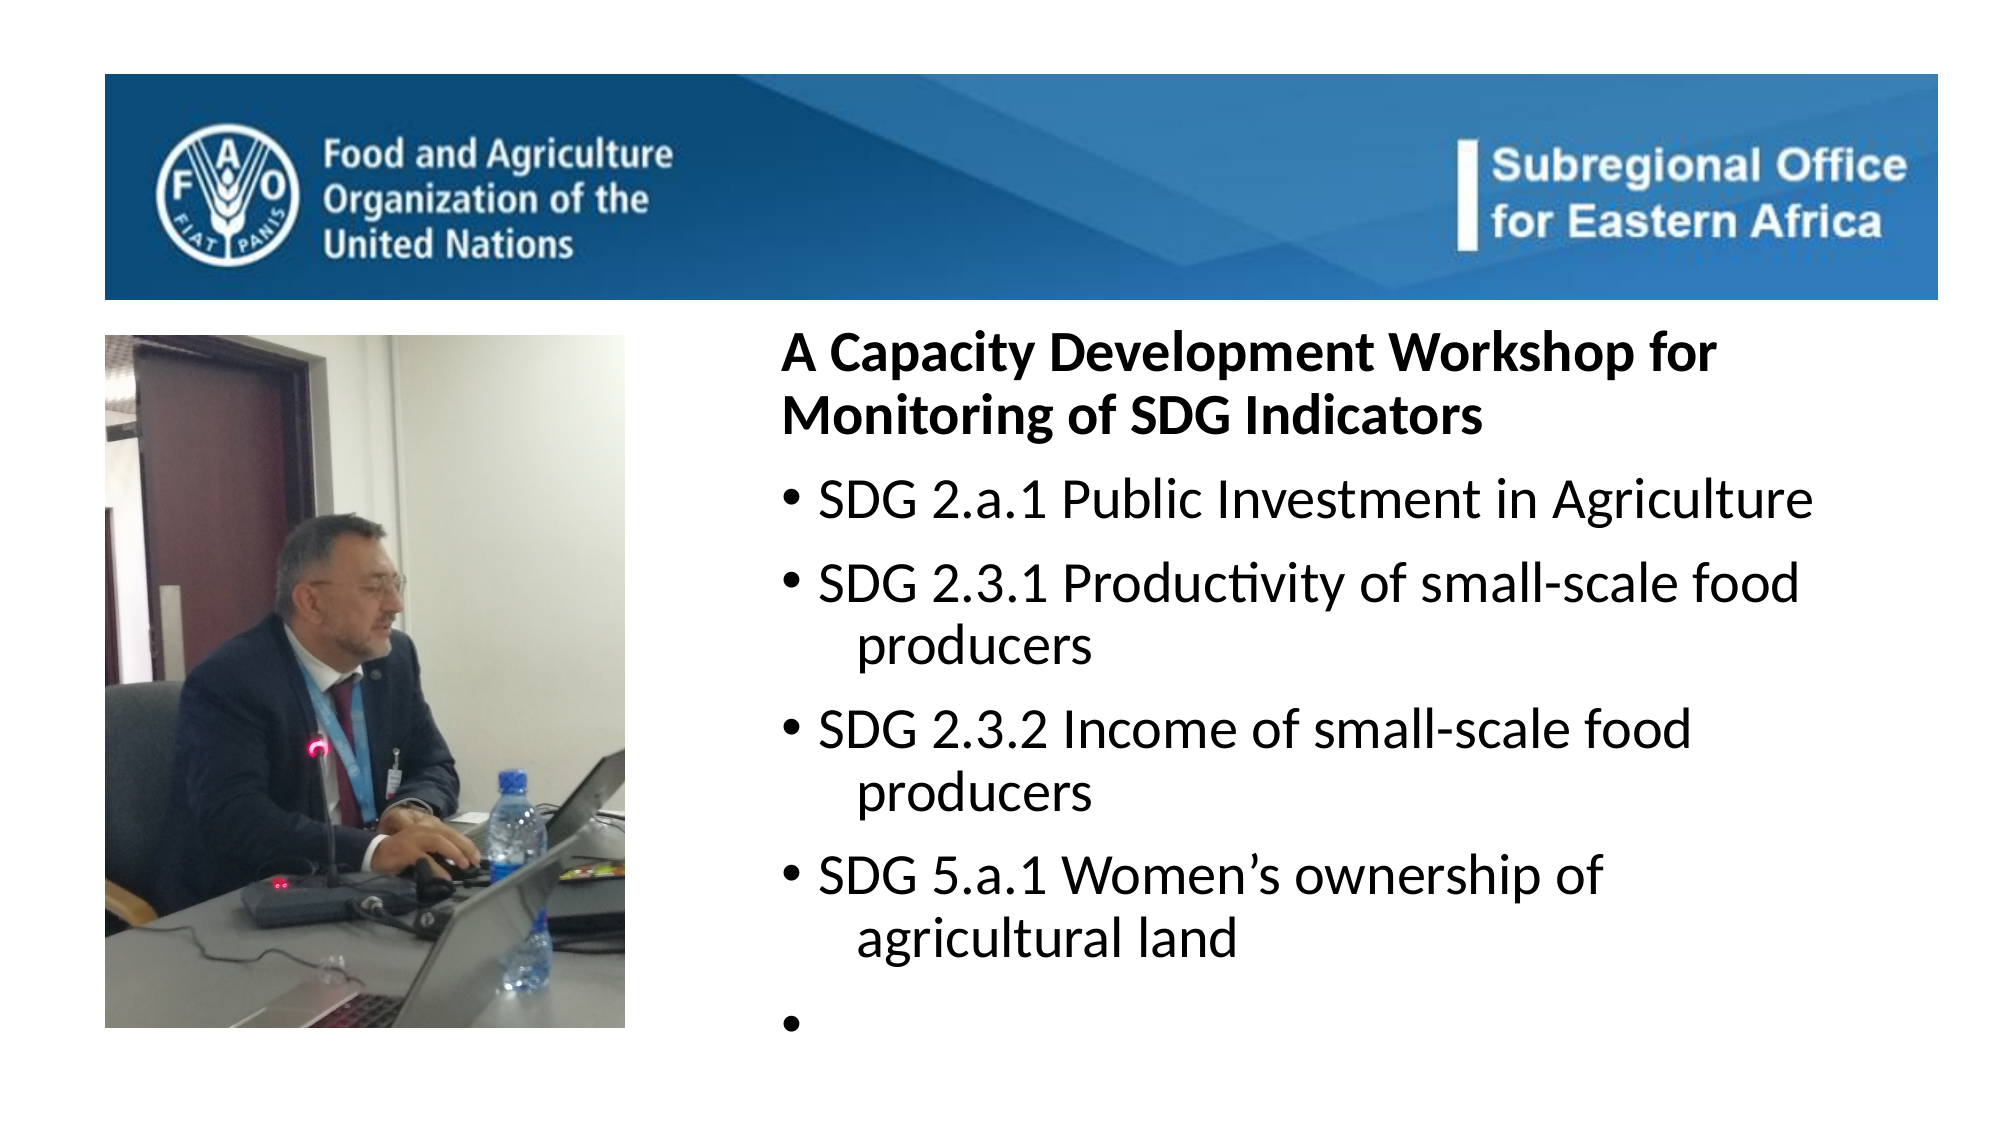

#
A Capacity Development Workshop for Monitoring of SDG Indicators
SDG 2.a.1 Public Investment in Agriculture
SDG 2.3.1 Productivity of small-scale food producers
SDG 2.3.2 Income of small-scale food producers
SDG 5.a.1 Women’s ownership of agricultural land